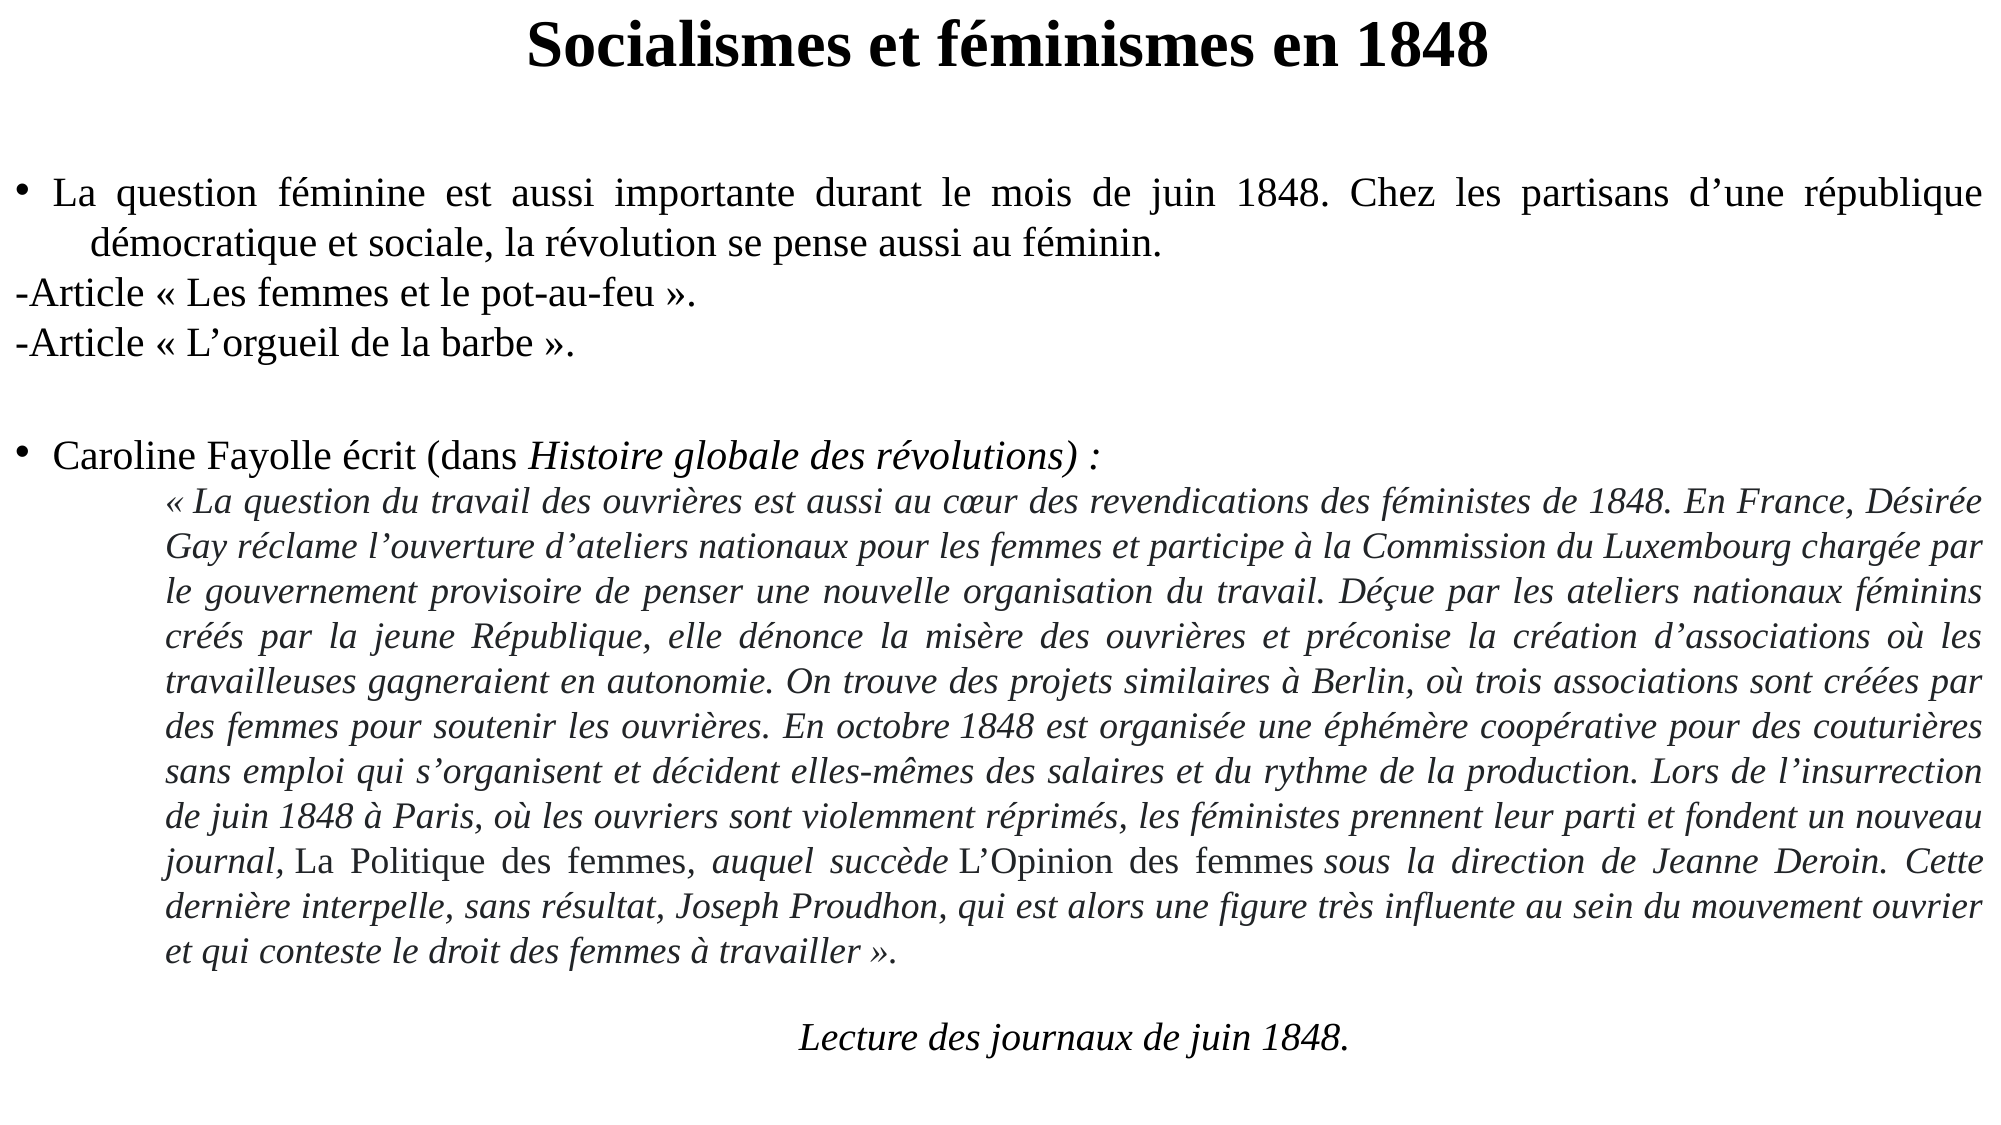

# Socialismes et féminismes en 1848
La question féminine est aussi importante durant le mois de juin 1848. Chez les partisans d’une république démocratique et sociale, la révolution se pense aussi au féminin.
-Article « Les femmes et le pot-au-feu ».
-Article « L’orgueil de la barbe ».
Caroline Fayolle écrit (dans Histoire globale des révolutions) :
« La question du travail des ouvrières est aussi au cœur des revendications des féministes de 1848. En France, Désirée Gay réclame l’ouverture d’ateliers nationaux pour les femmes et participe à la Commission du Luxembourg chargée par le gouvernement provisoire de penser une nouvelle organisation du travail. Déçue par les ateliers nationaux féminins créés par la jeune République, elle dénonce la misère des ouvrières et préconise la création d’associations où les travailleuses gagneraient en autonomie. On trouve des projets similaires à Berlin, où trois associations sont créées par des femmes pour soutenir les ouvrières. En octobre 1848 est organisée une éphémère coopérative pour des couturières sans emploi qui s’organisent et décident elles-mêmes des salaires et du rythme de la production. Lors de l’insurrection de juin 1848 à Paris, où les ouvriers sont violemment réprimés, les féministes prennent leur parti et fondent un nouveau journal, La Politique des femmes, auquel succède L’Opinion des femmes sous la direction de Jeanne Deroin. Cette dernière interpelle, sans résultat, Joseph Proudhon, qui est alors une figure très influente au sein du mouvement ouvrier et qui conteste le droit des femmes à travailler ».
Lecture des journaux de juin 1848.